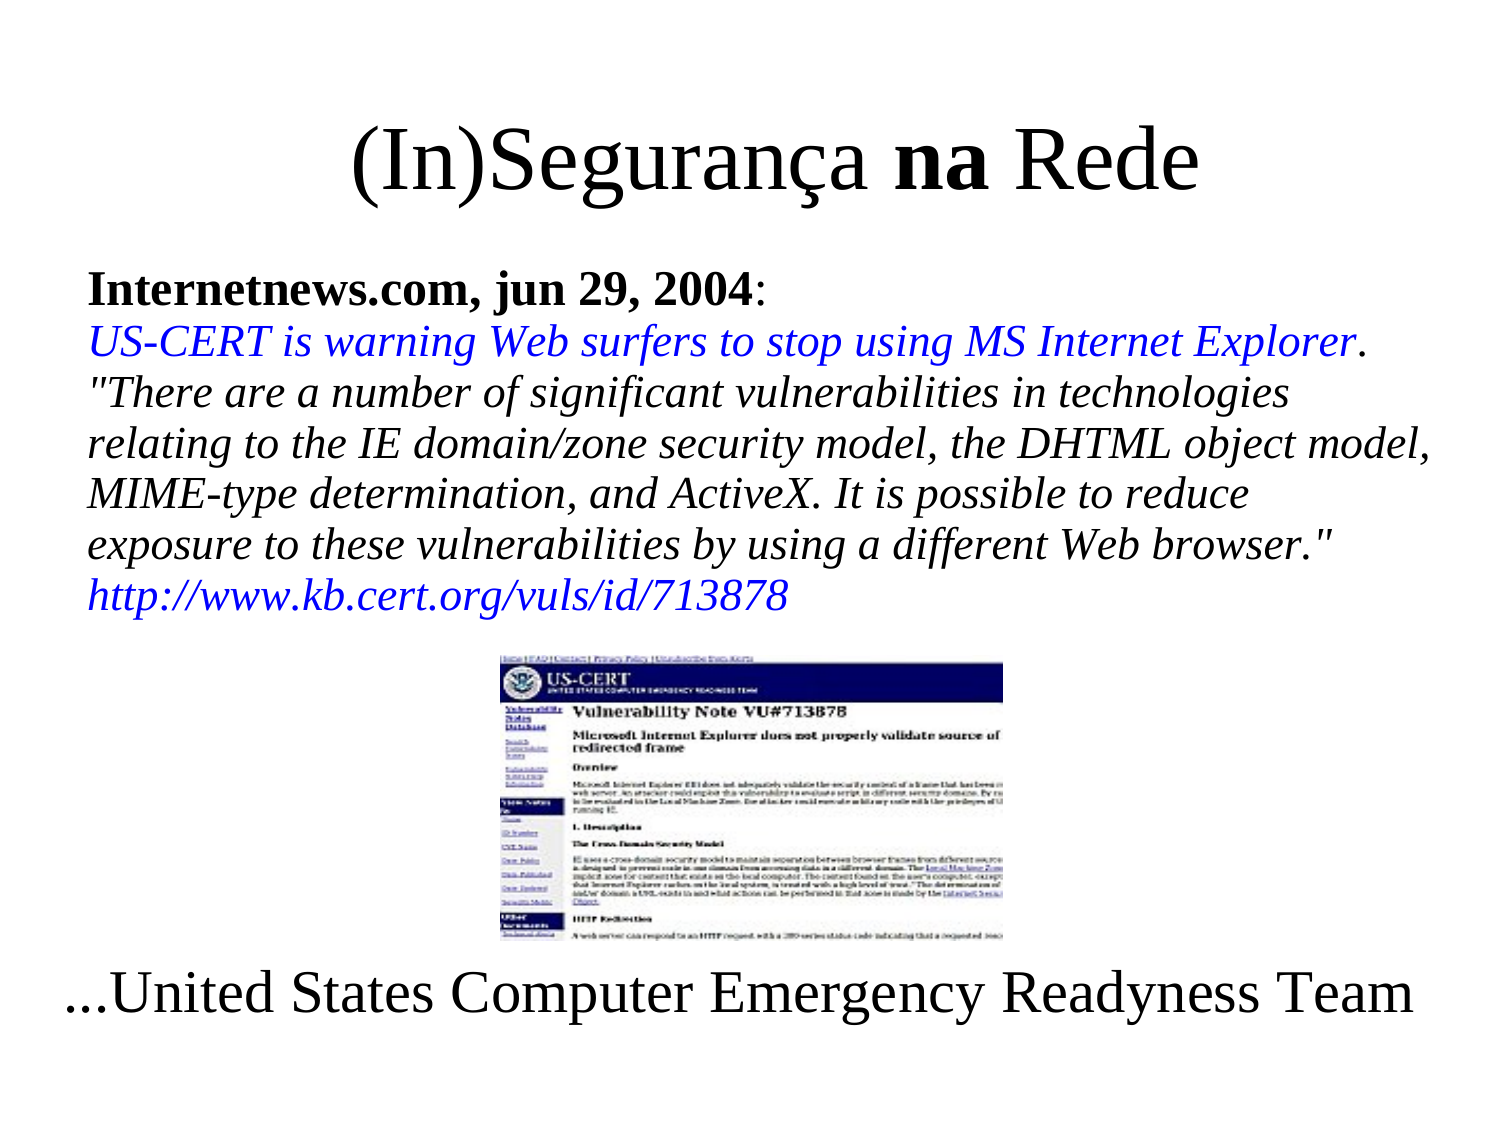

# (In)Segurança na Rede
Internetnews.com, jun 29, 2004:
US-CERT is warning Web surfers to stop using MS Internet Explorer.
"There are a number of significant vulnerabilities in technologies
relating to the IE domain/zone security model, the DHTML object model,
MIME-type determination, and ActiveX. It is possible to reduce
exposure to these vulnerabilities by using a different Web browser."
http://www.kb.cert.org/vuls/id/713878
...United States Computer Emergency Readyness Team